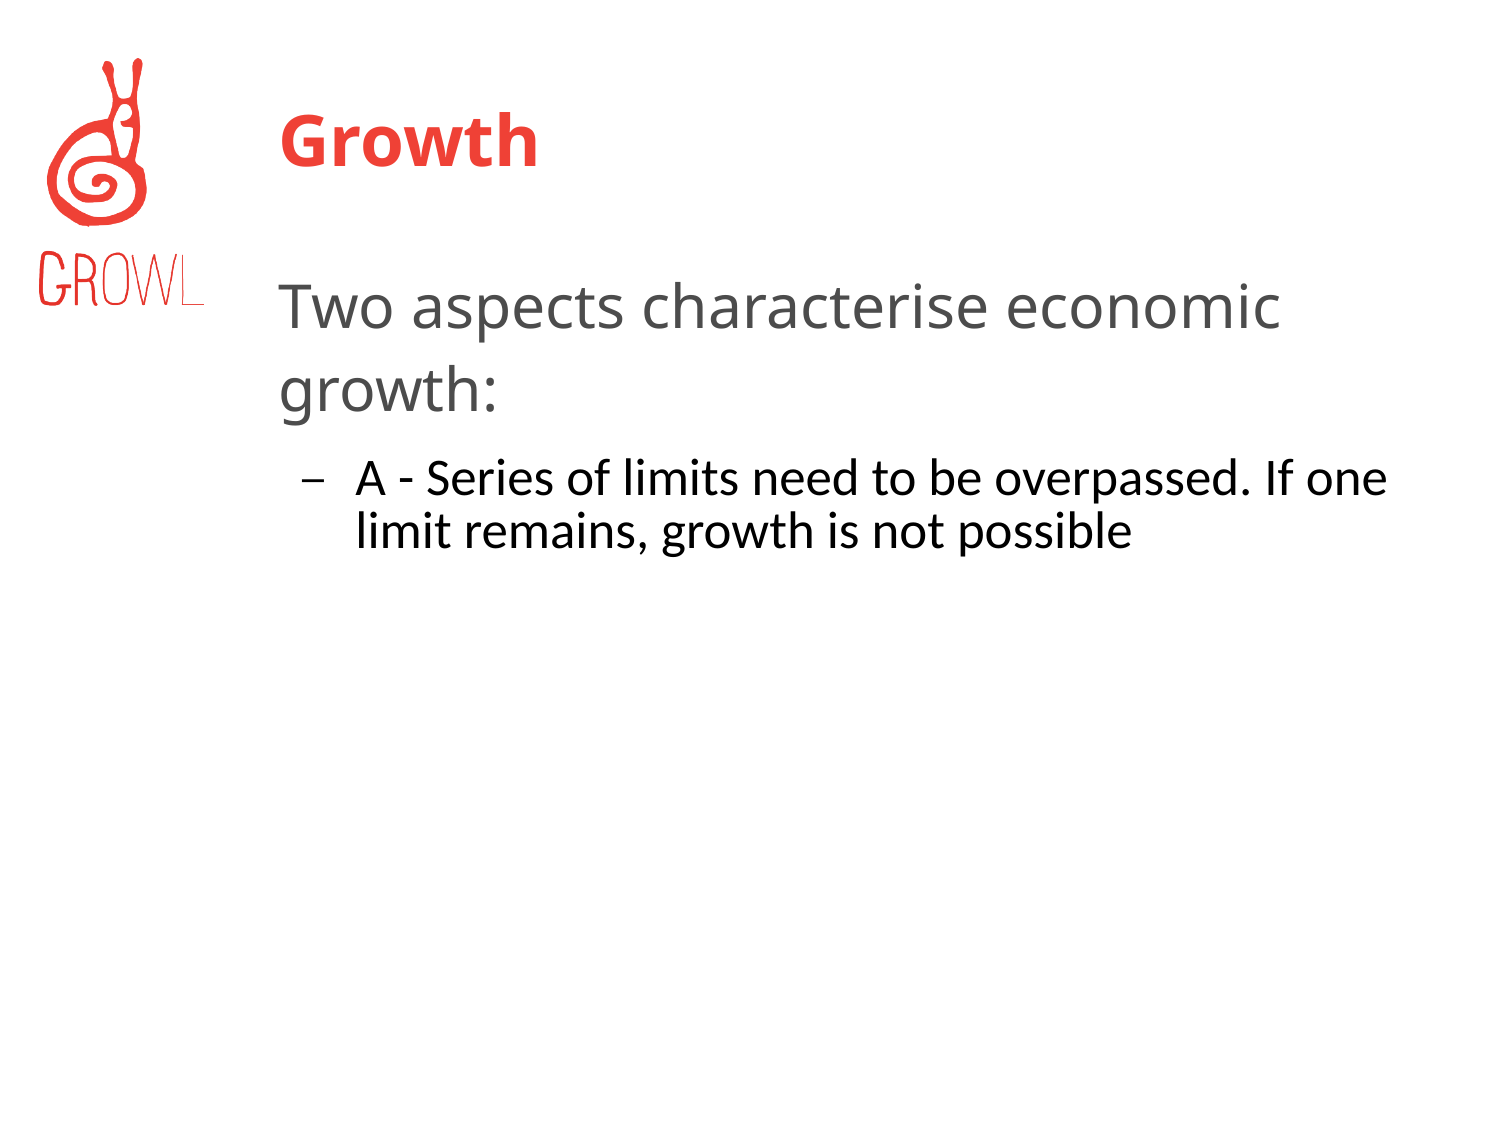

# Growth
Two aspects characterise economic growth:
A - Series of limits need to be overpassed. If one limit remains, growth is not possible